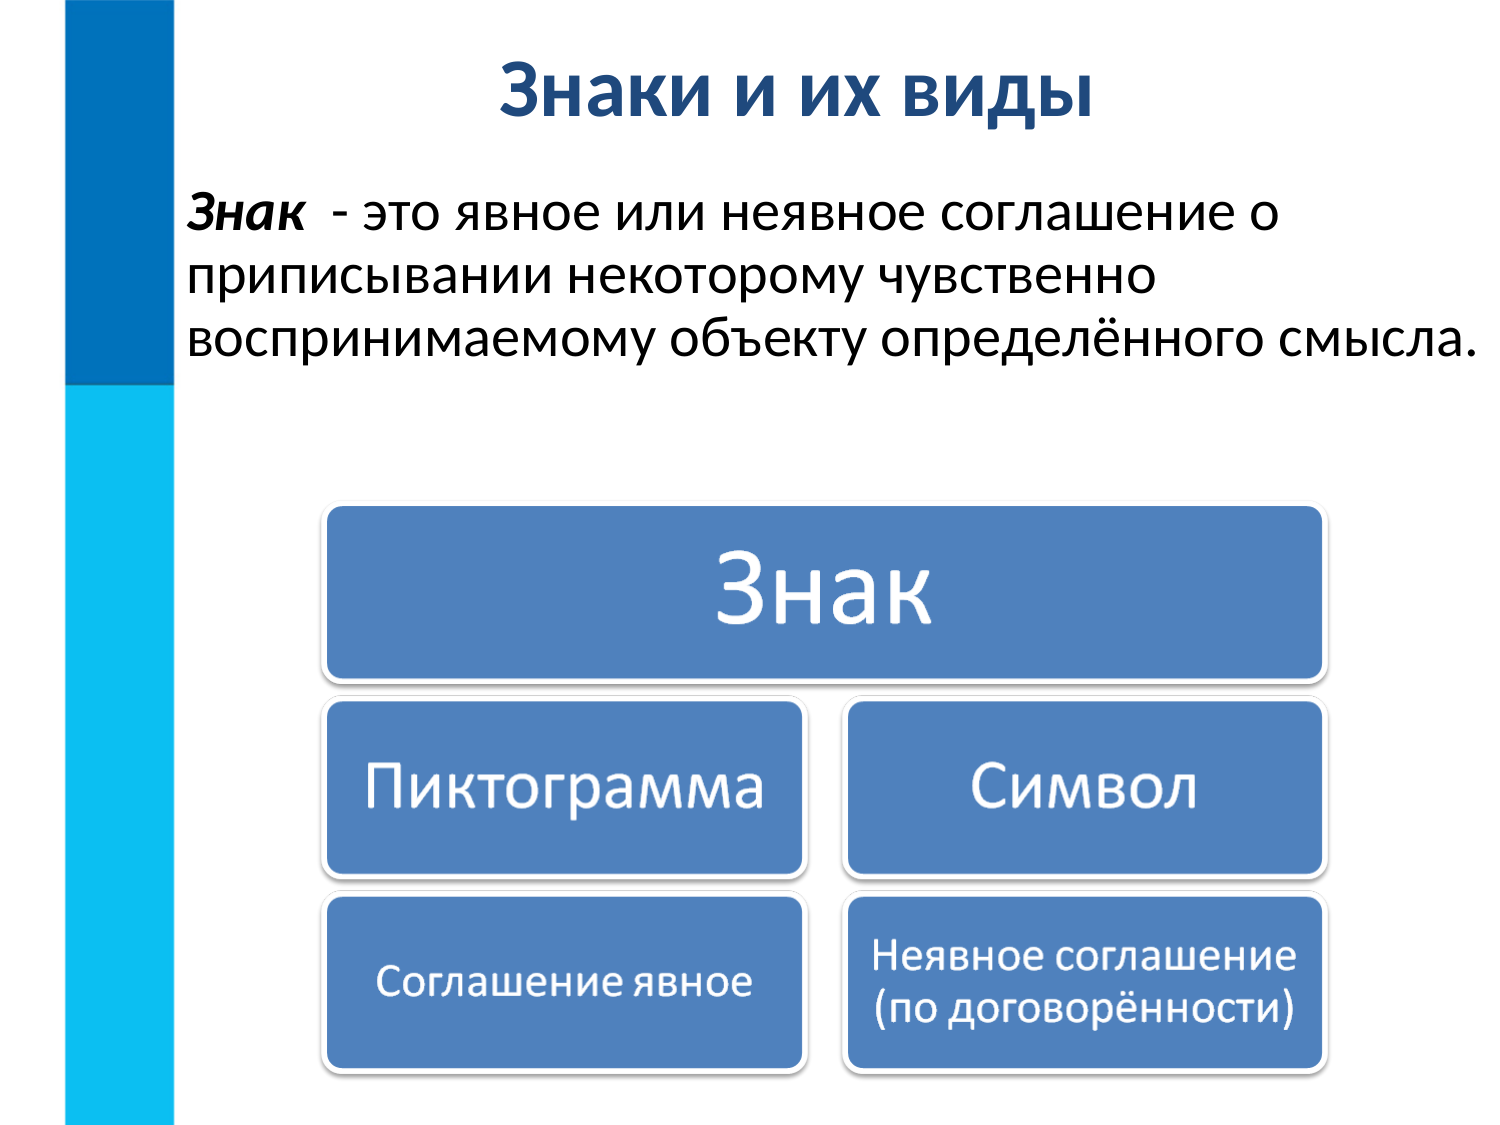

Знаки и их виды
Знак - это явное или неявное соглашение о приписывании некоторому чувственно воспринимаемому объекту определённого смысла.